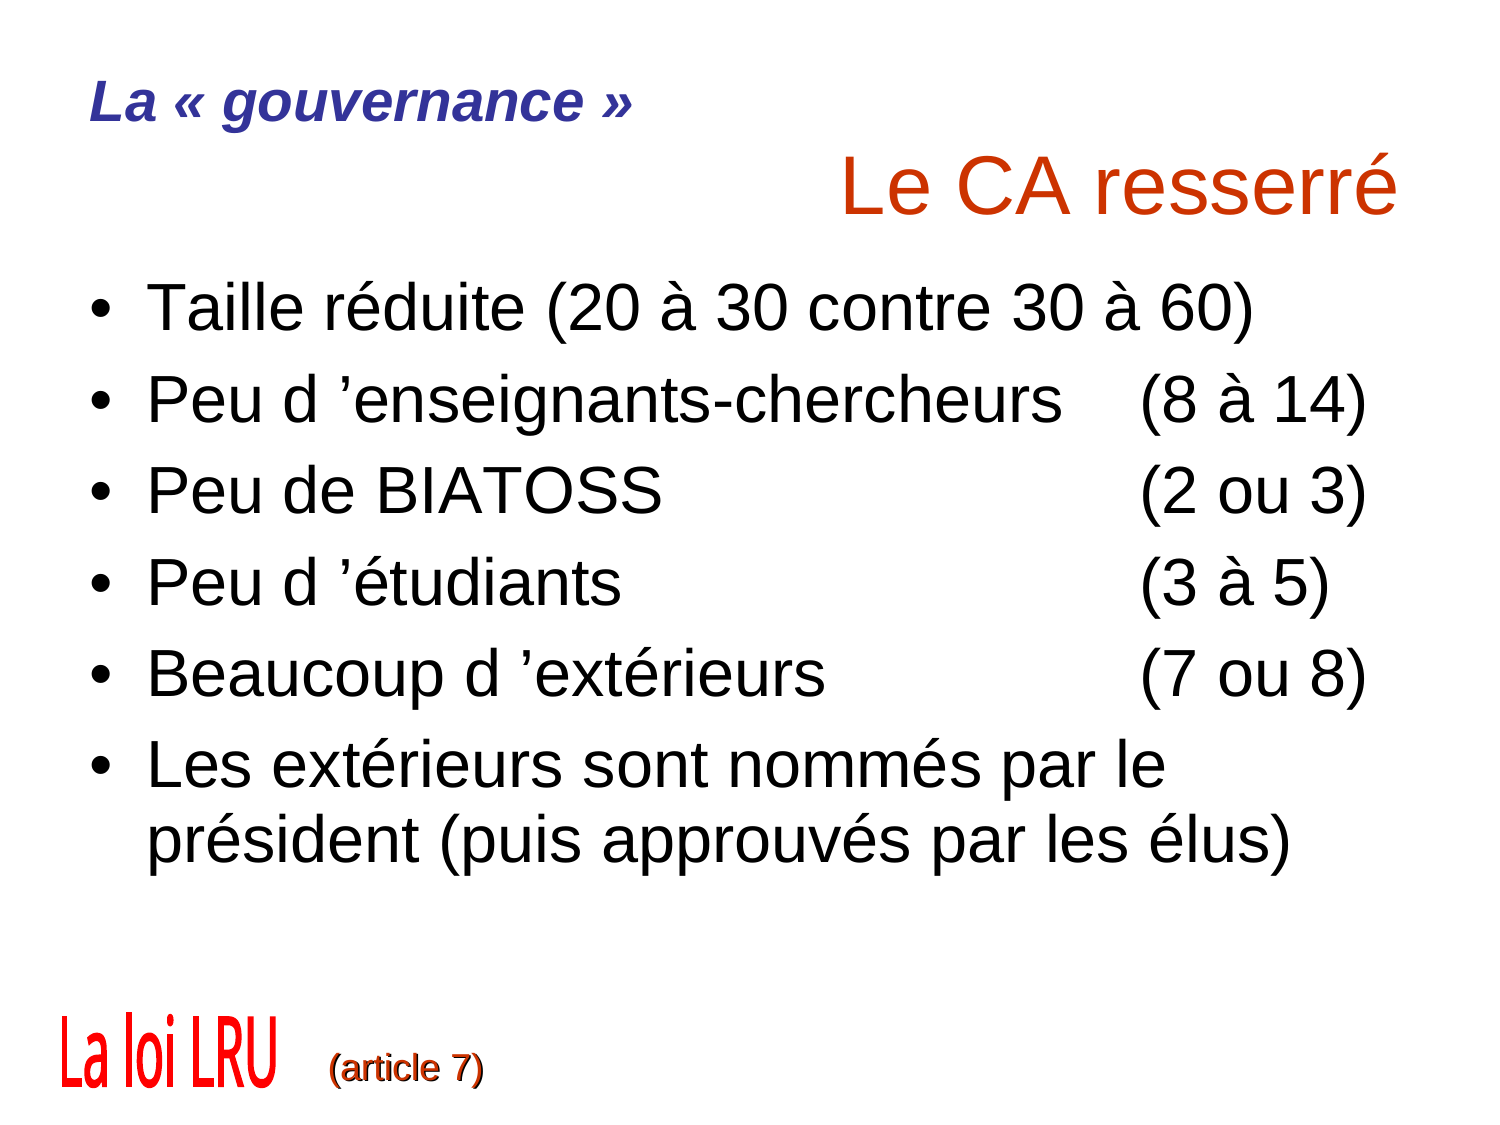

# La « gouvernance » Le CA resserré
Taille réduite (20 à 30 contre 30 à 60)
Peu d ’enseignants-chercheurs 	(8 à 14)
Peu de BIATOSS 				(2 ou 3)
Peu d ’étudiants 				(3 à 5)
Beaucoup d ’extérieurs 		(7 ou 8)
Les extérieurs sont nommés par le président (puis approuvés par les élus)
La loi LRU
(article 7)